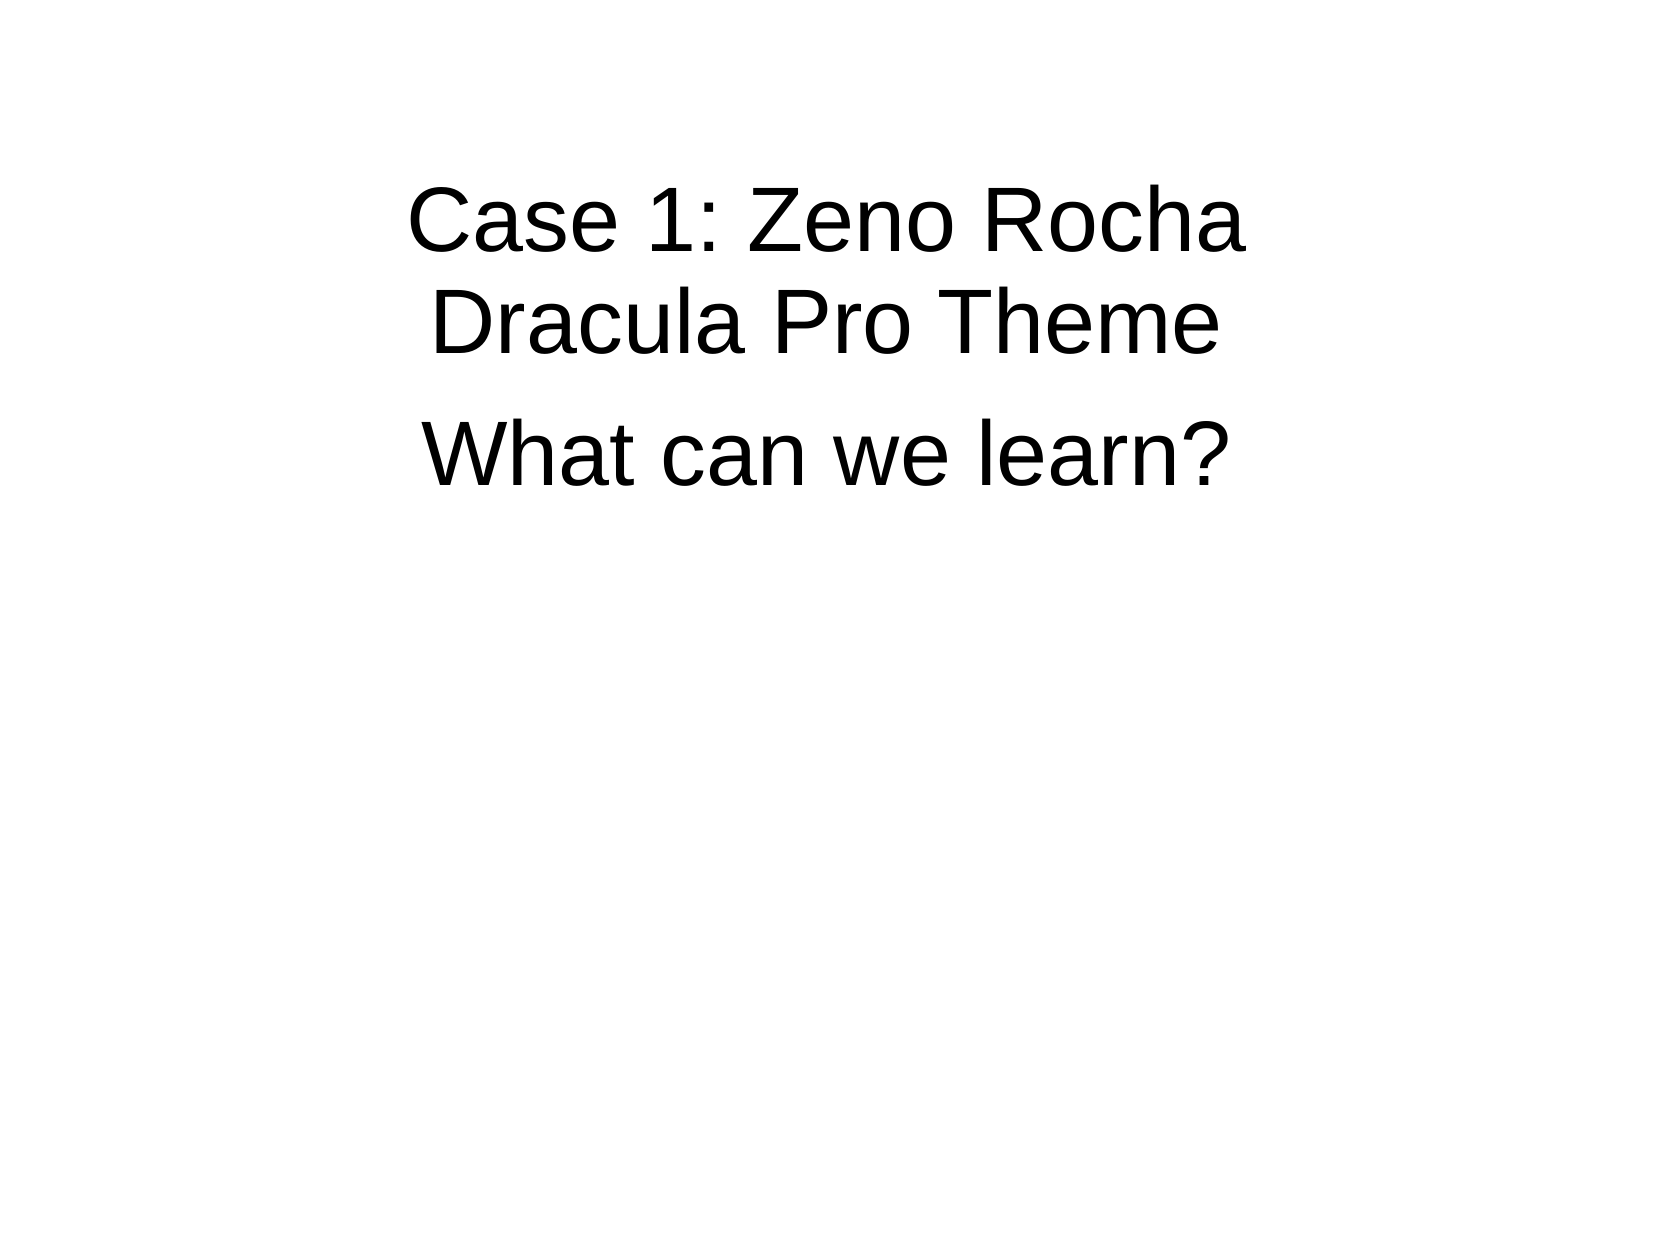

# Case 1: Zeno Rocha Dracula Pro Theme
What can we learn?